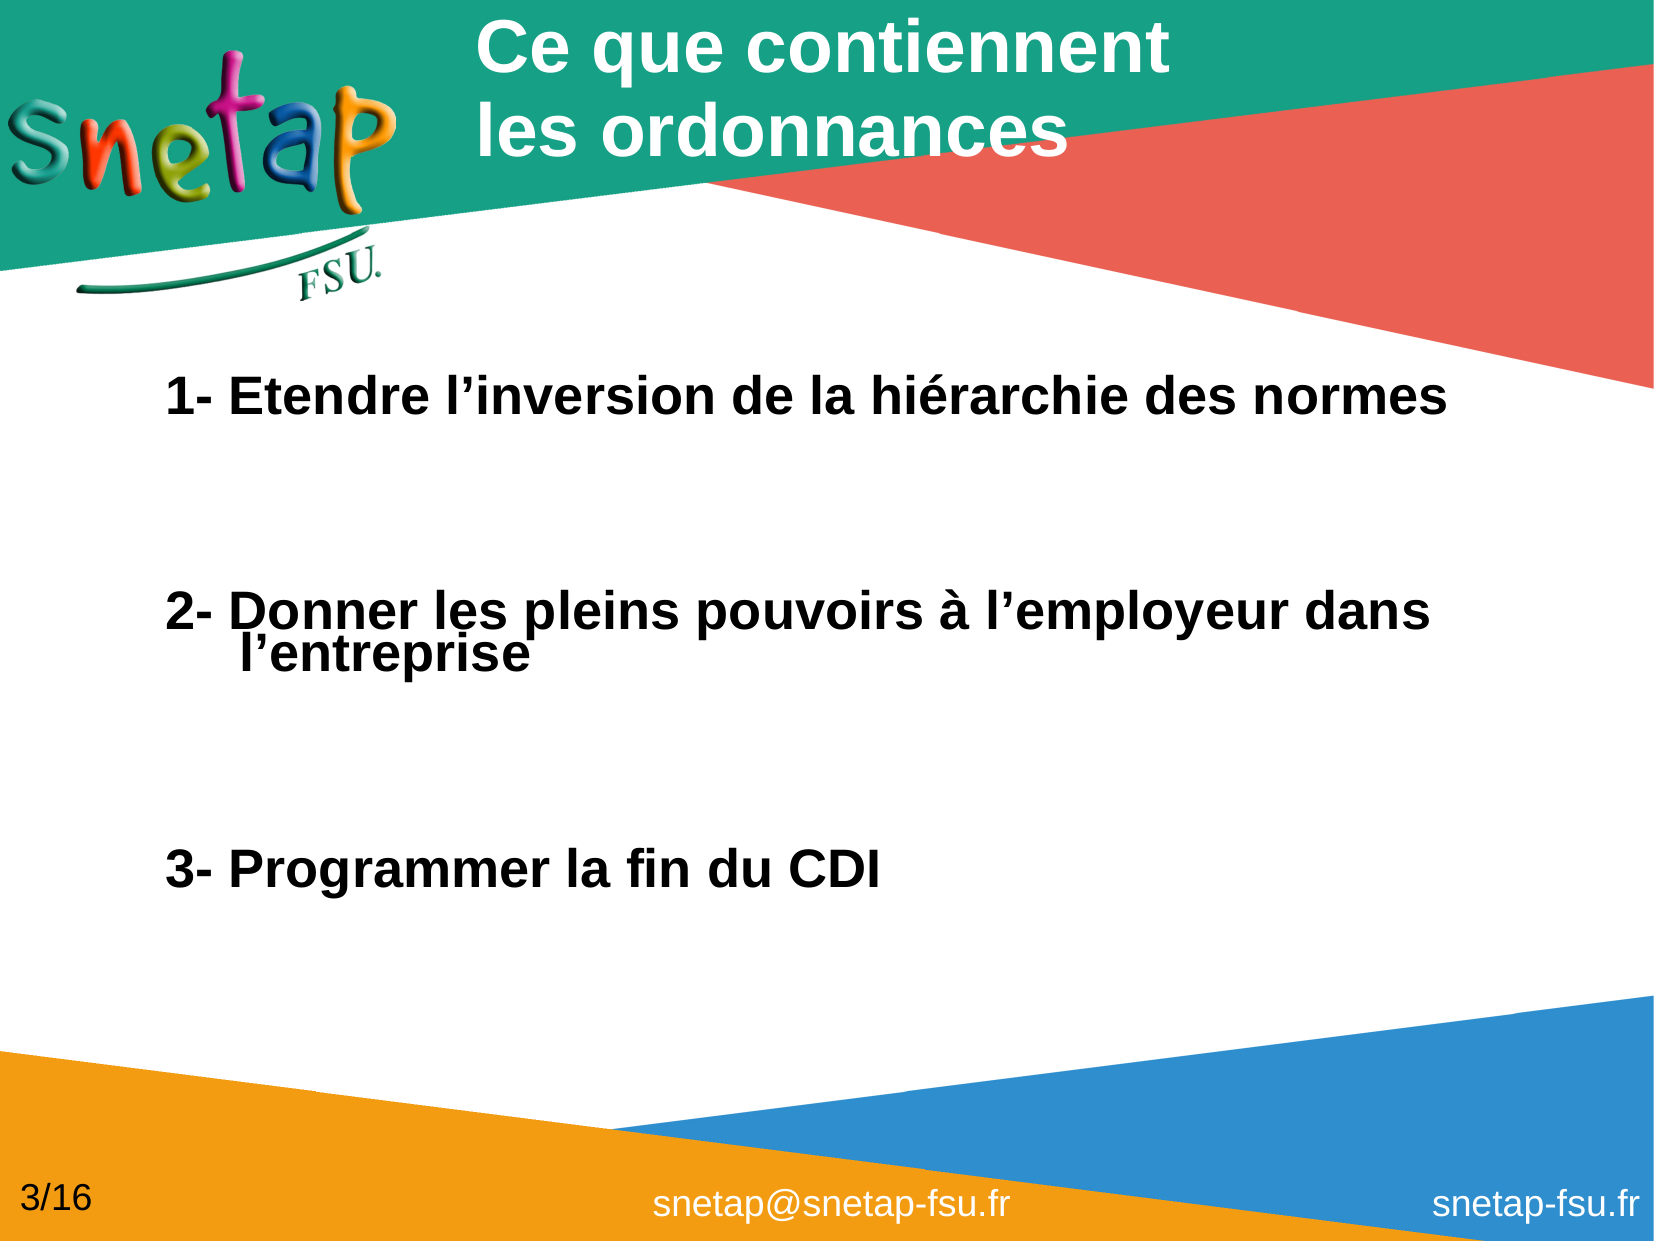

Ce que contiennent
les ordonnances
# 1- Etendre l’inversion de la hiérarchie des normes
 		2- Donner les pleins pouvoirs à l’employeur dans 			l’entreprise
 		3- Programmer la fin du CDI